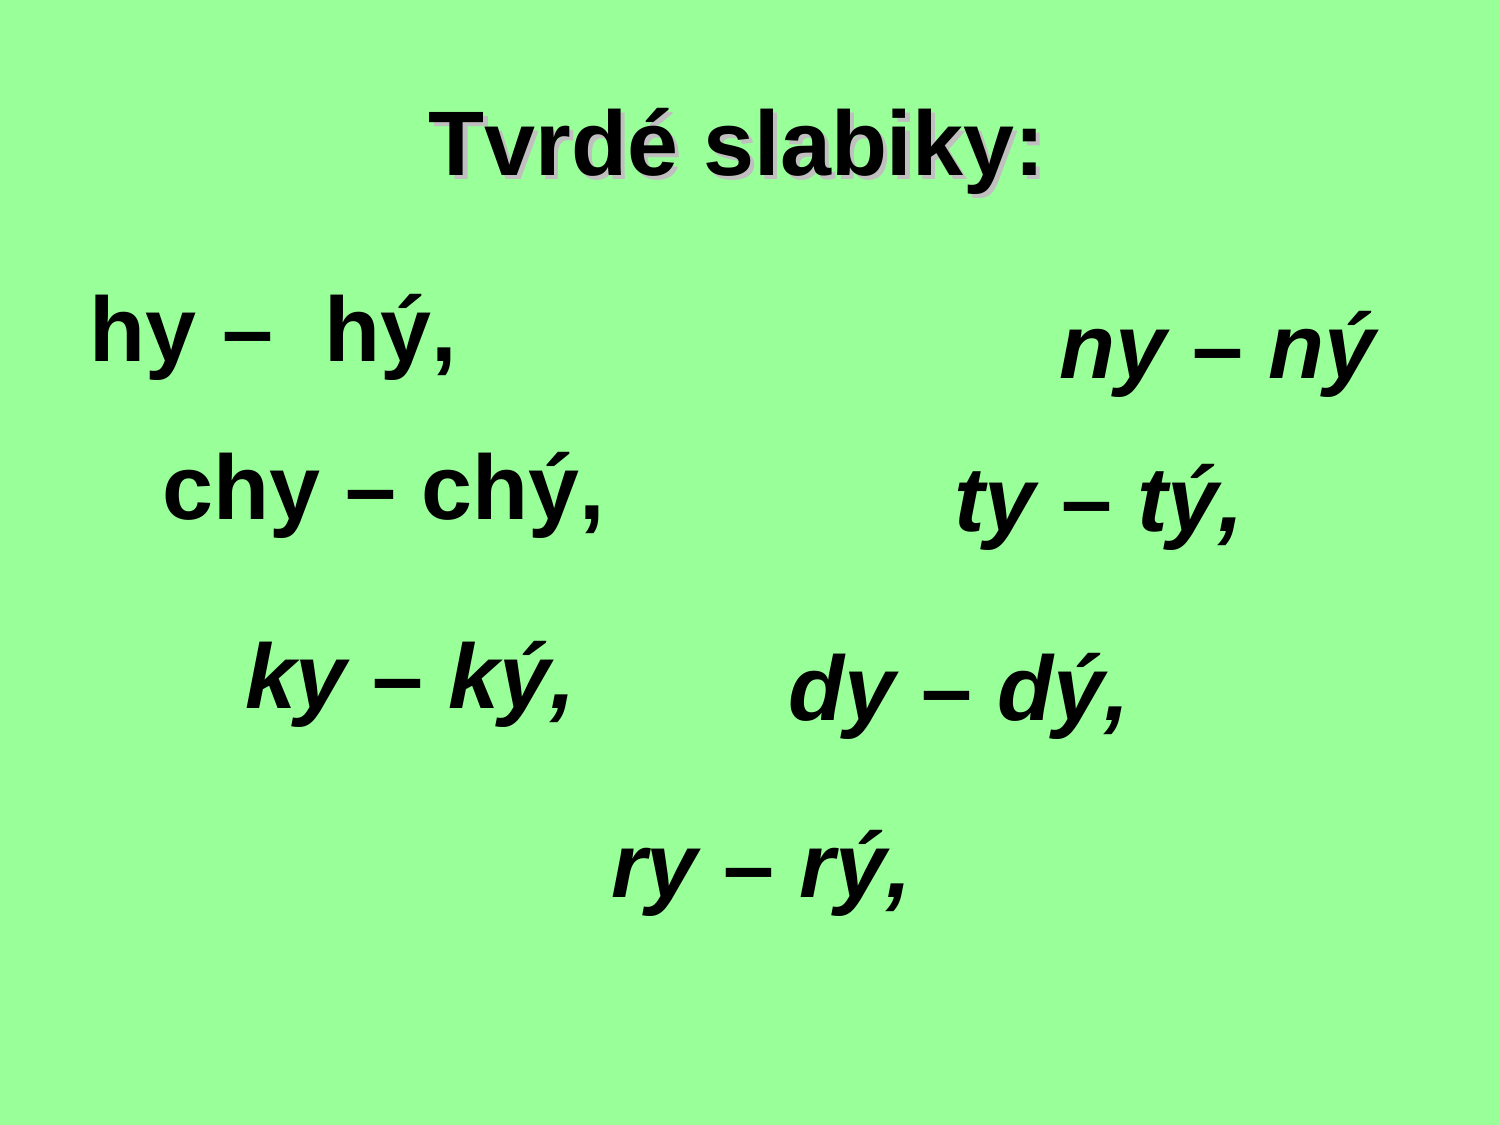

# Tvrdé slabiky:
hy – hý,
ny – ný
chy – chý,
ty – tý,
ky – ký,
dy – dý,
ry – rý,